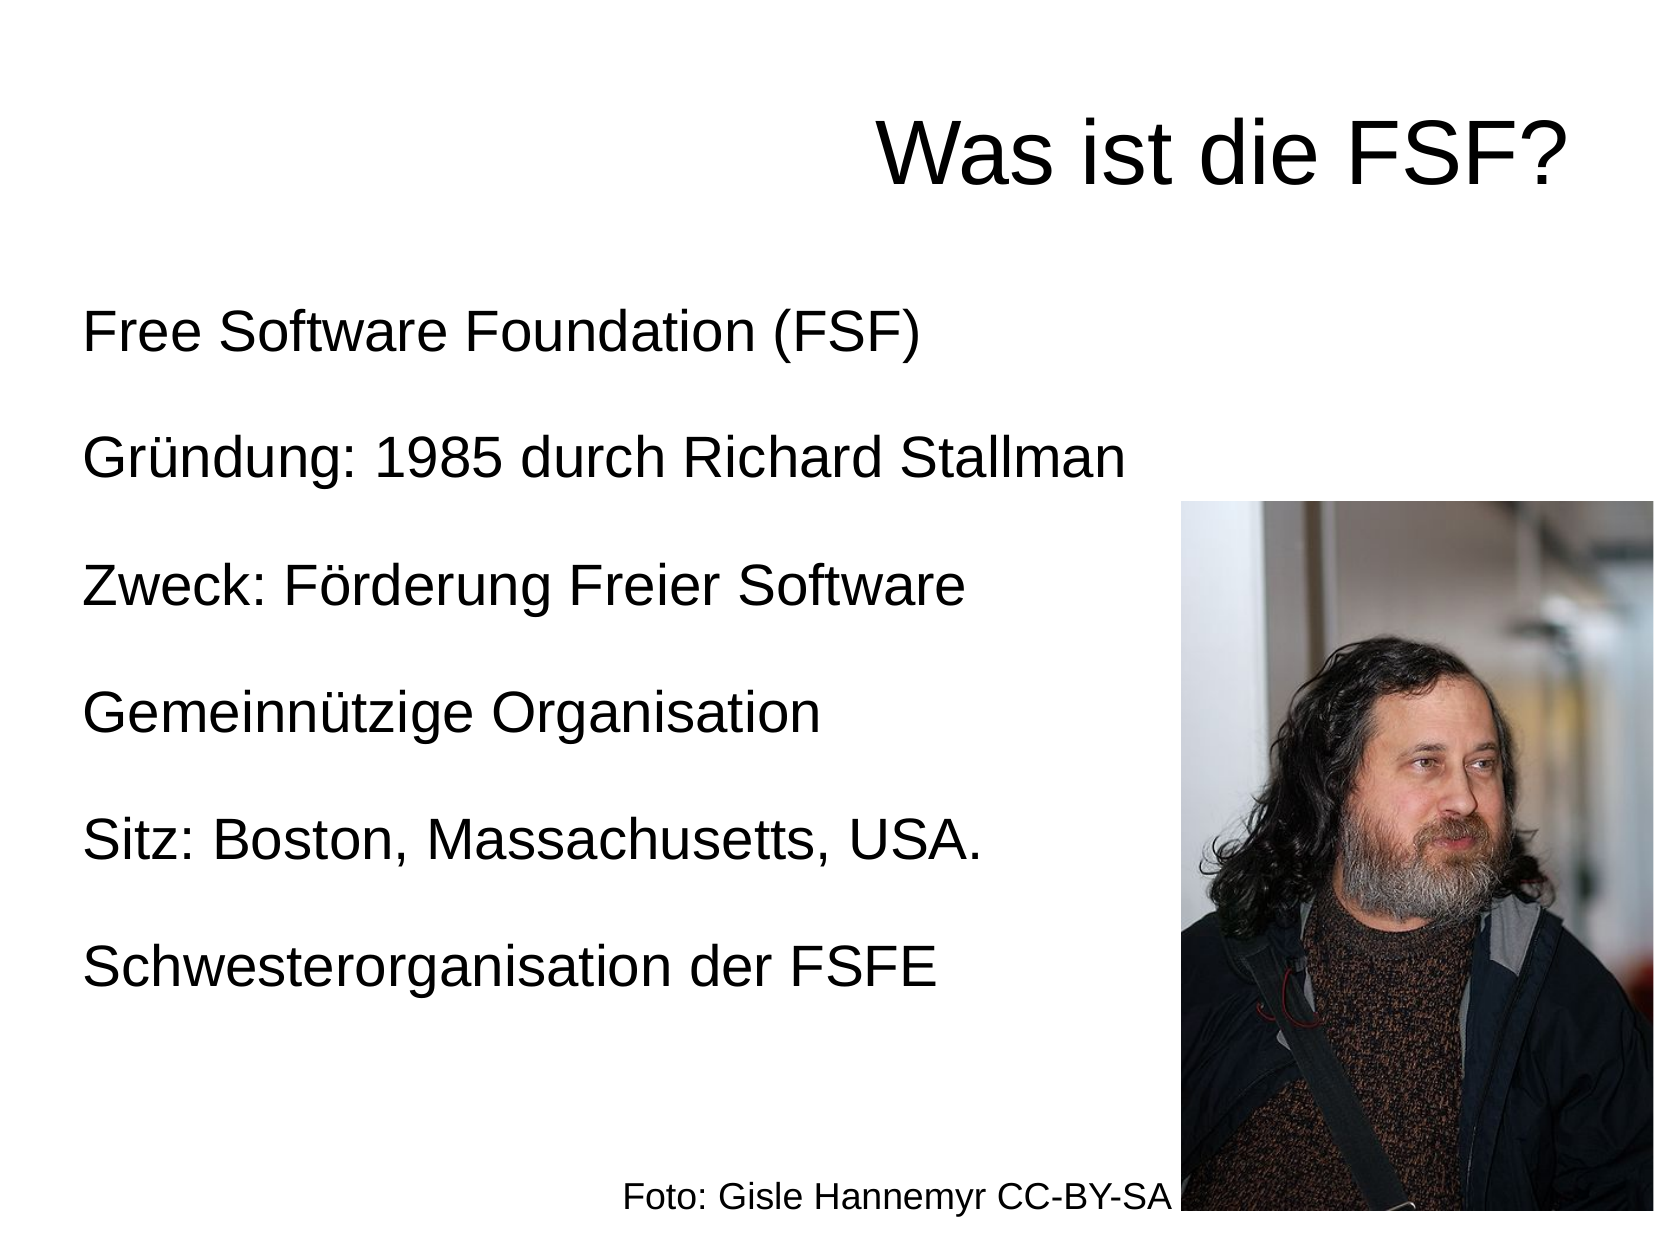

# Was ist die FSF?
Free Software Foundation (FSF)
Gründung: 1985 durch Richard Stallman
Zweck: Förderung Freier Software
Gemeinnützige Organisation
Sitz: Boston, Massachusetts, USA.
Schwesterorganisation der FSFE
Foto: Gisle Hannemyr CC-BY-SA